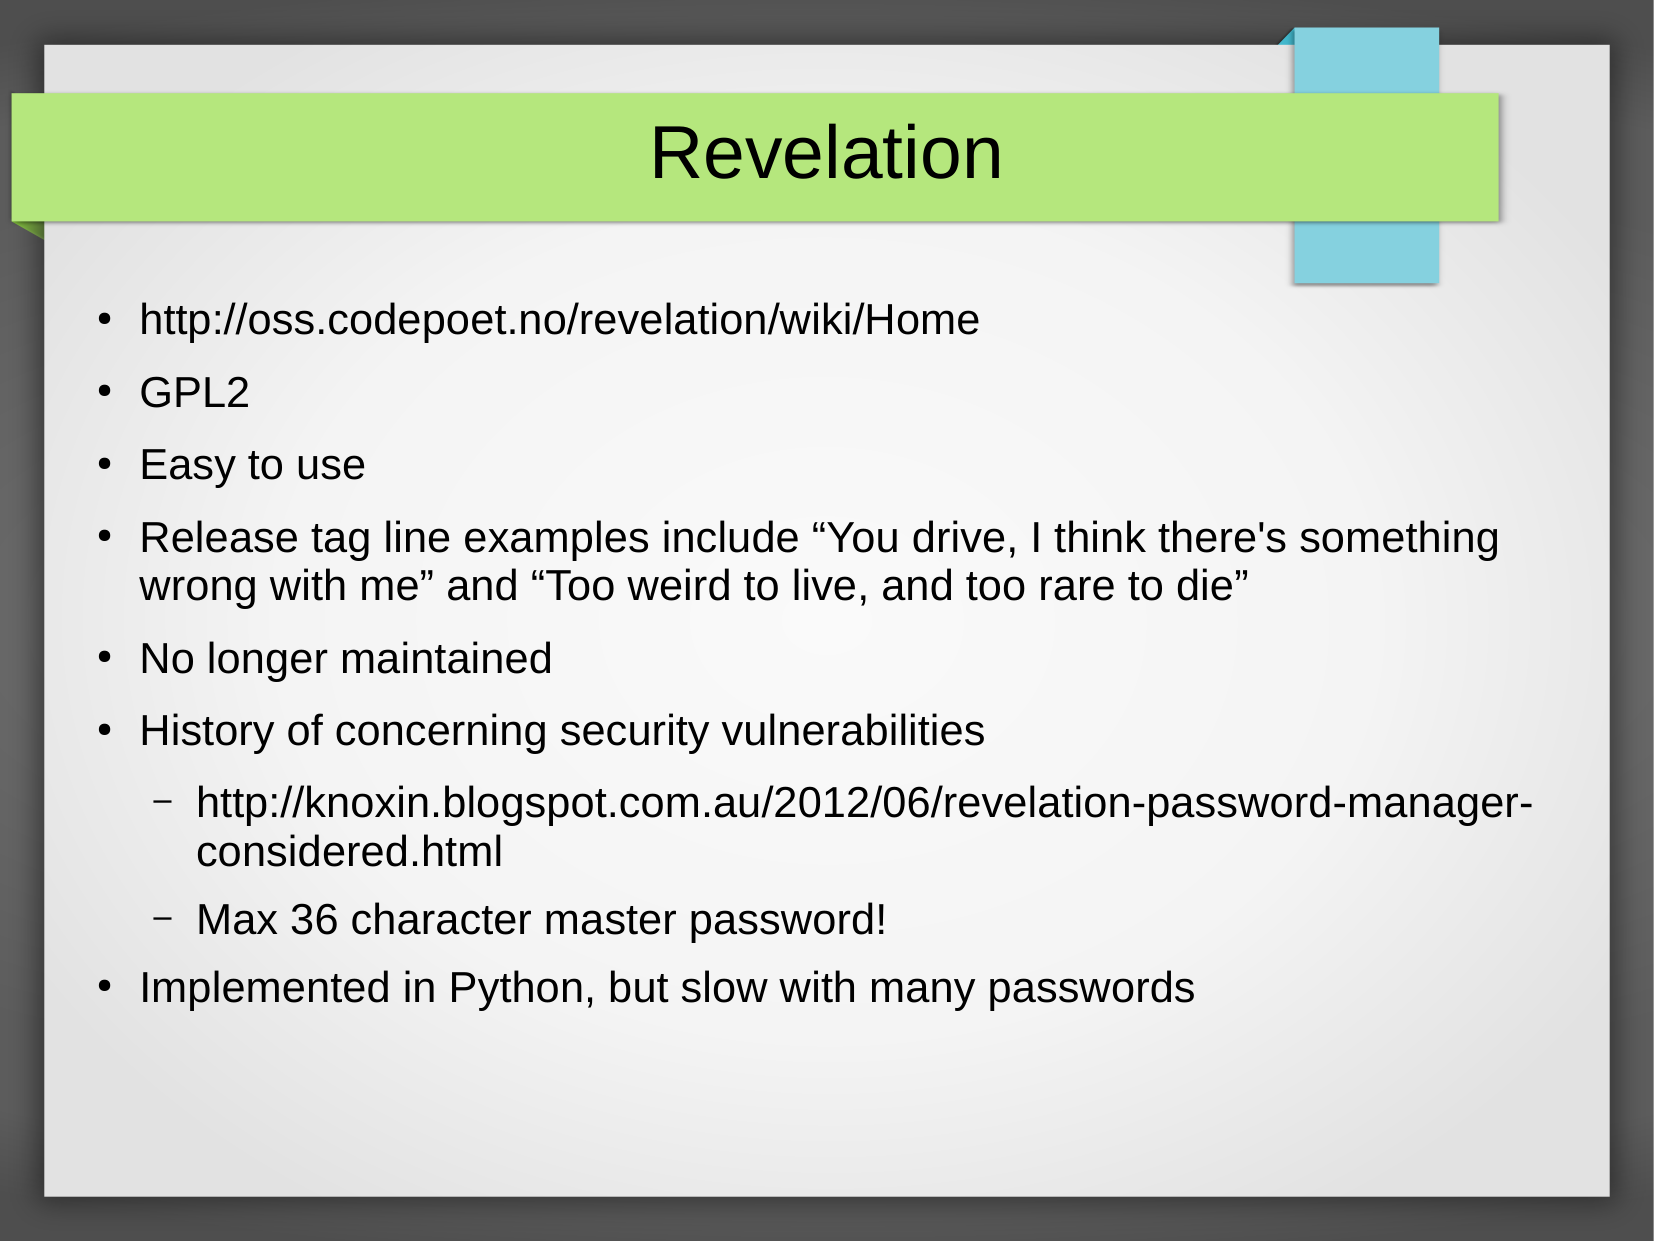

Revelation
# http://oss.codepoet.no/revelation/wiki/Home
GPL2
Easy to use
Release tag line examples include “You drive, I think there's something wrong with me” and “Too weird to live, and too rare to die”
No longer maintained
History of concerning security vulnerabilities
http://knoxin.blogspot.com.au/2012/06/revelation-password-manager-considered.html
Max 36 character master password!
Implemented in Python, but slow with many passwords